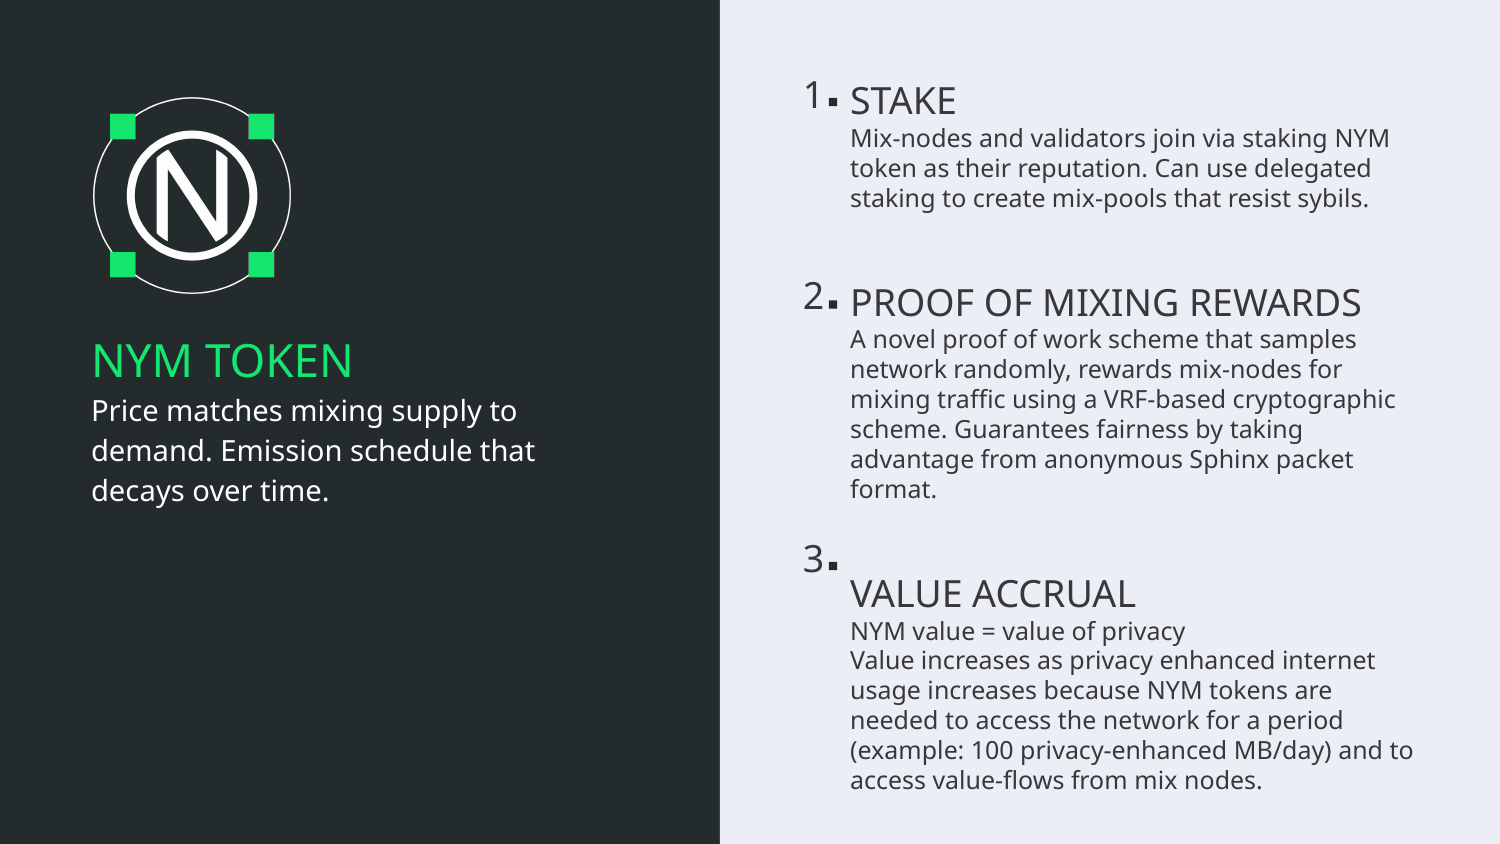

STAKE
Mix-nodes and validators join via staking NYM token as their reputation. Can use delegated staking to create mix-pools that resist sybils.
PROOF OF MIXING REWARDS
A novel proof of work scheme that samples network randomly, rewards mix-nodes for mixing traffic using a VRF-based cryptographic scheme. Guarantees fairness by taking advantage from anonymous Sphinx packet format.
VALUE ACCRUAL
NYM value = value of privacy
Value increases as privacy enhanced internet usage increases because NYM tokens are needed to access the network for a period (example: 100 privacy-enhanced MB/day) and to access value-flows from mix nodes.
1
2
NYM TOKEN
Price matches mixing supply to demand. Emission schedule that decays over time.
3